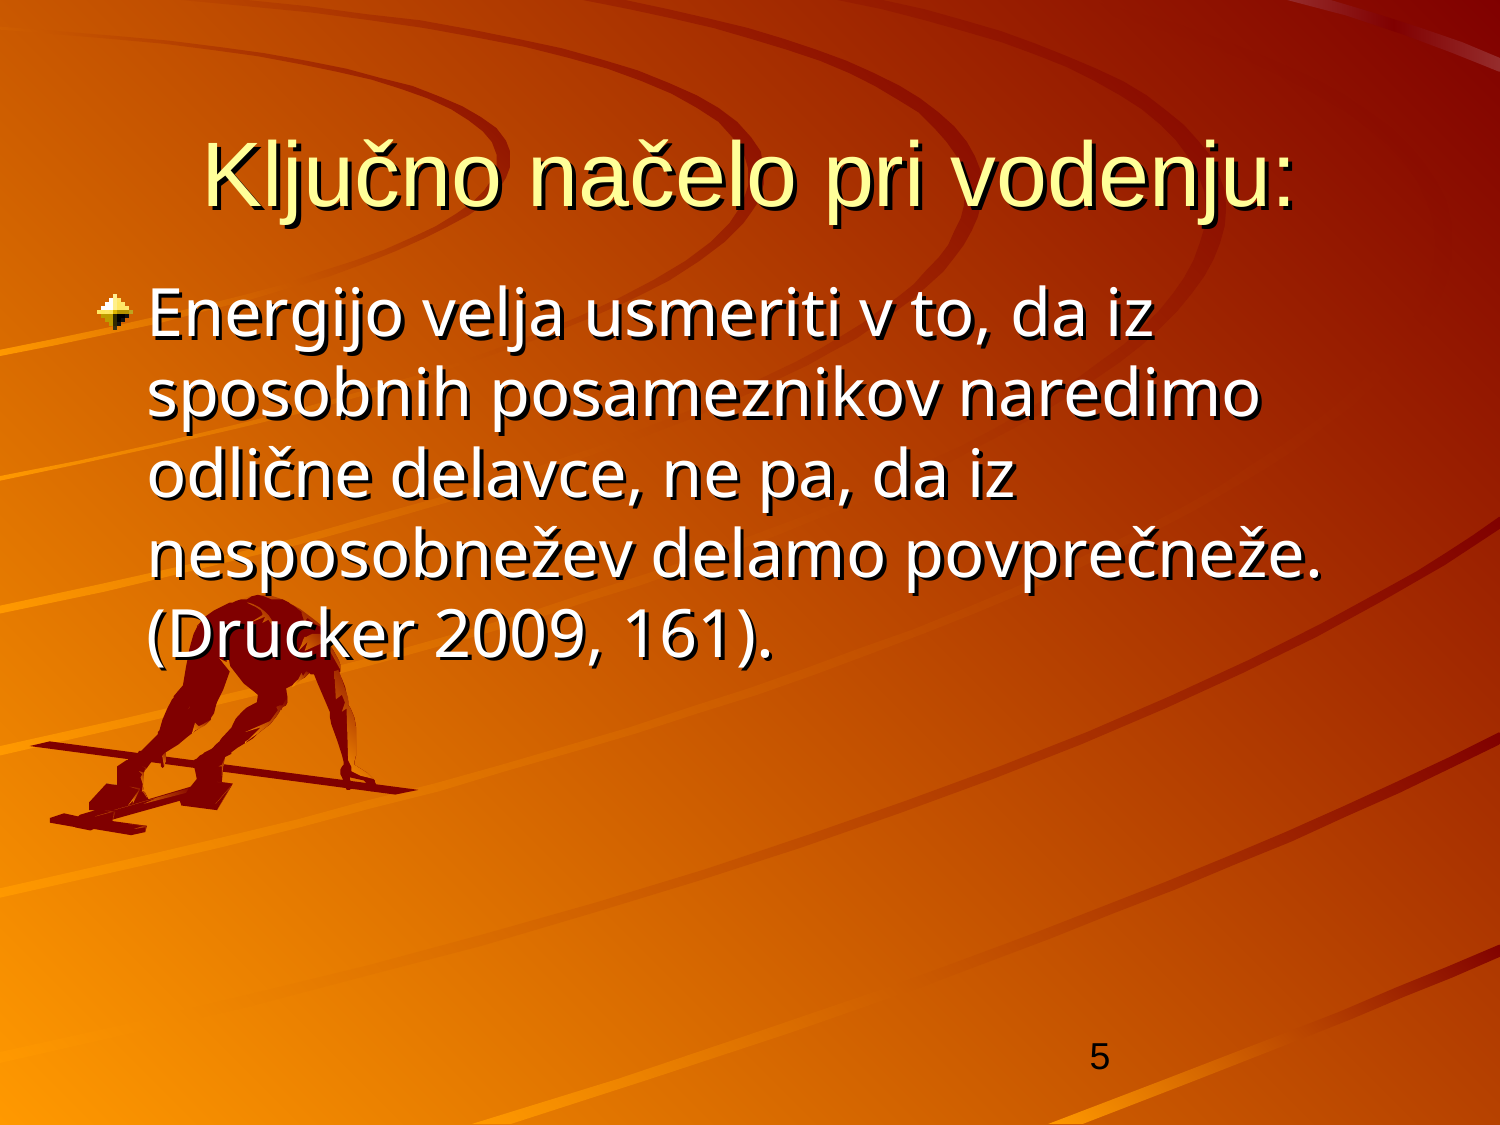

# Ključno načelo pri vodenju:
Energijo velja usmeriti v to, da iz sposobnih posameznikov naredimo odlične delavce, ne pa, da iz nesposobnežev delamo povprečneže. (Drucker 2009, 161).
5